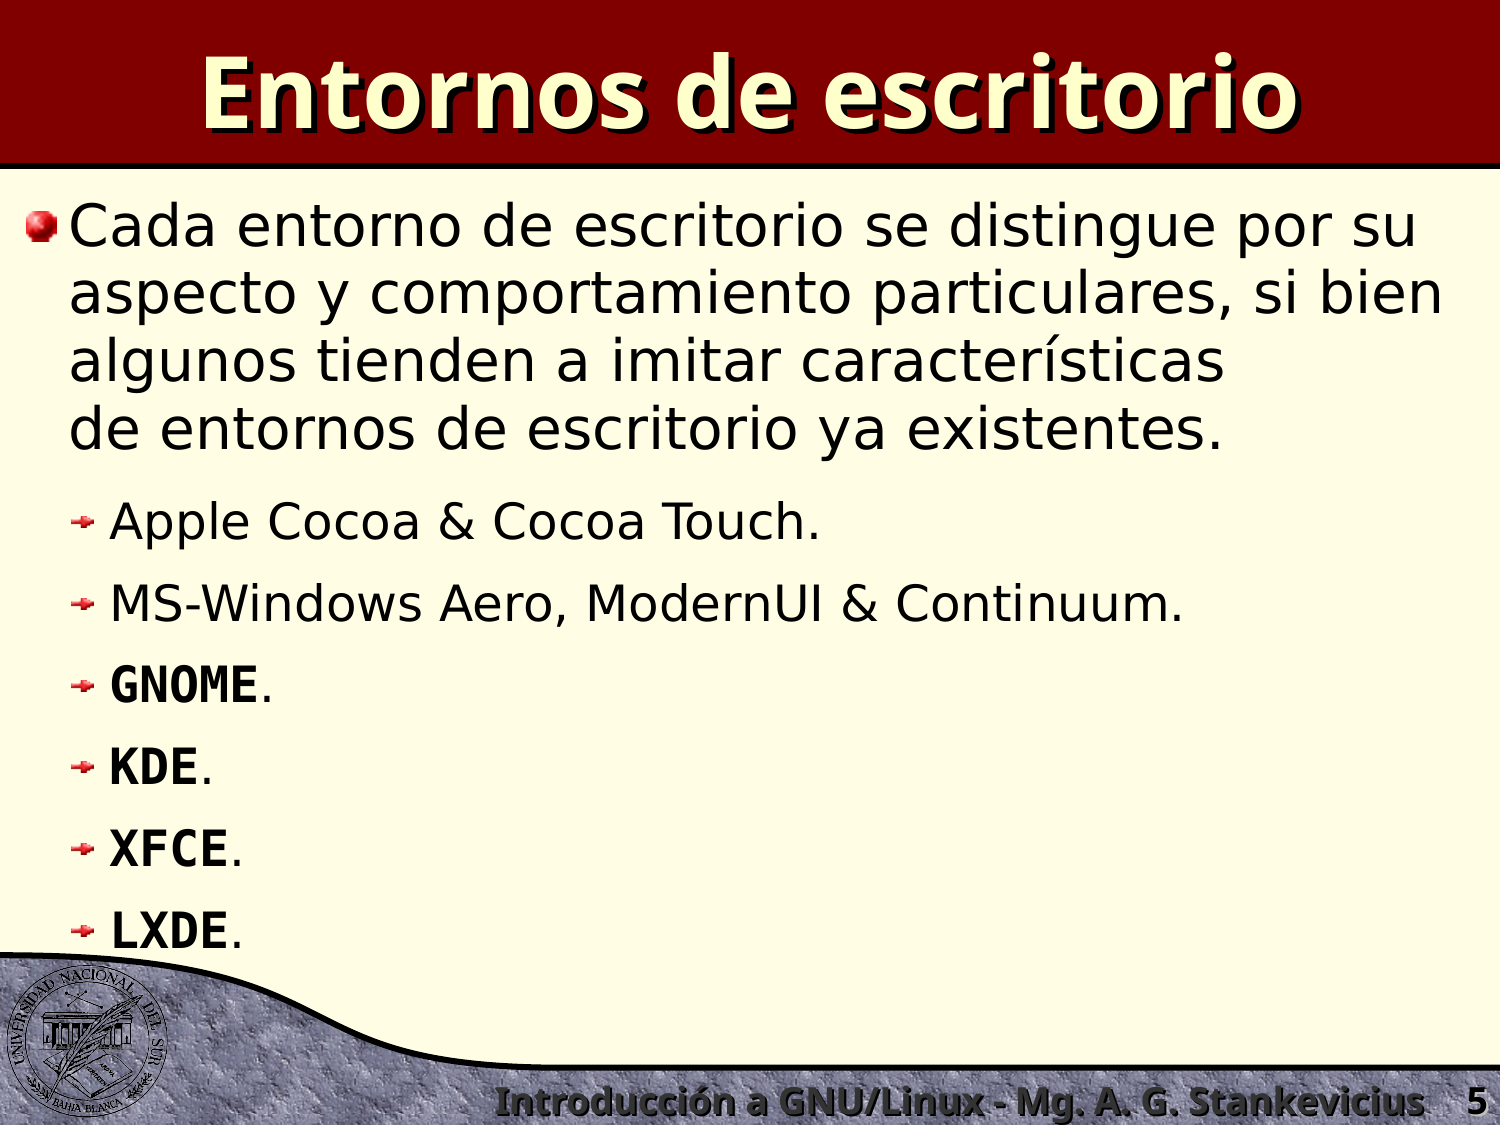

# Entornos de escritorio
Cada entorno de escritorio se distingue por su aspecto y comportamiento particulares, si bien algunos tienden a imitar características
de entornos de escritorio ya existentes.
Apple Cocoa & Cocoa Touch.
MS-Windows Aero, ModernUI & Continuum.
GNOME.
KDE.
XFCE.
LXDE.
5